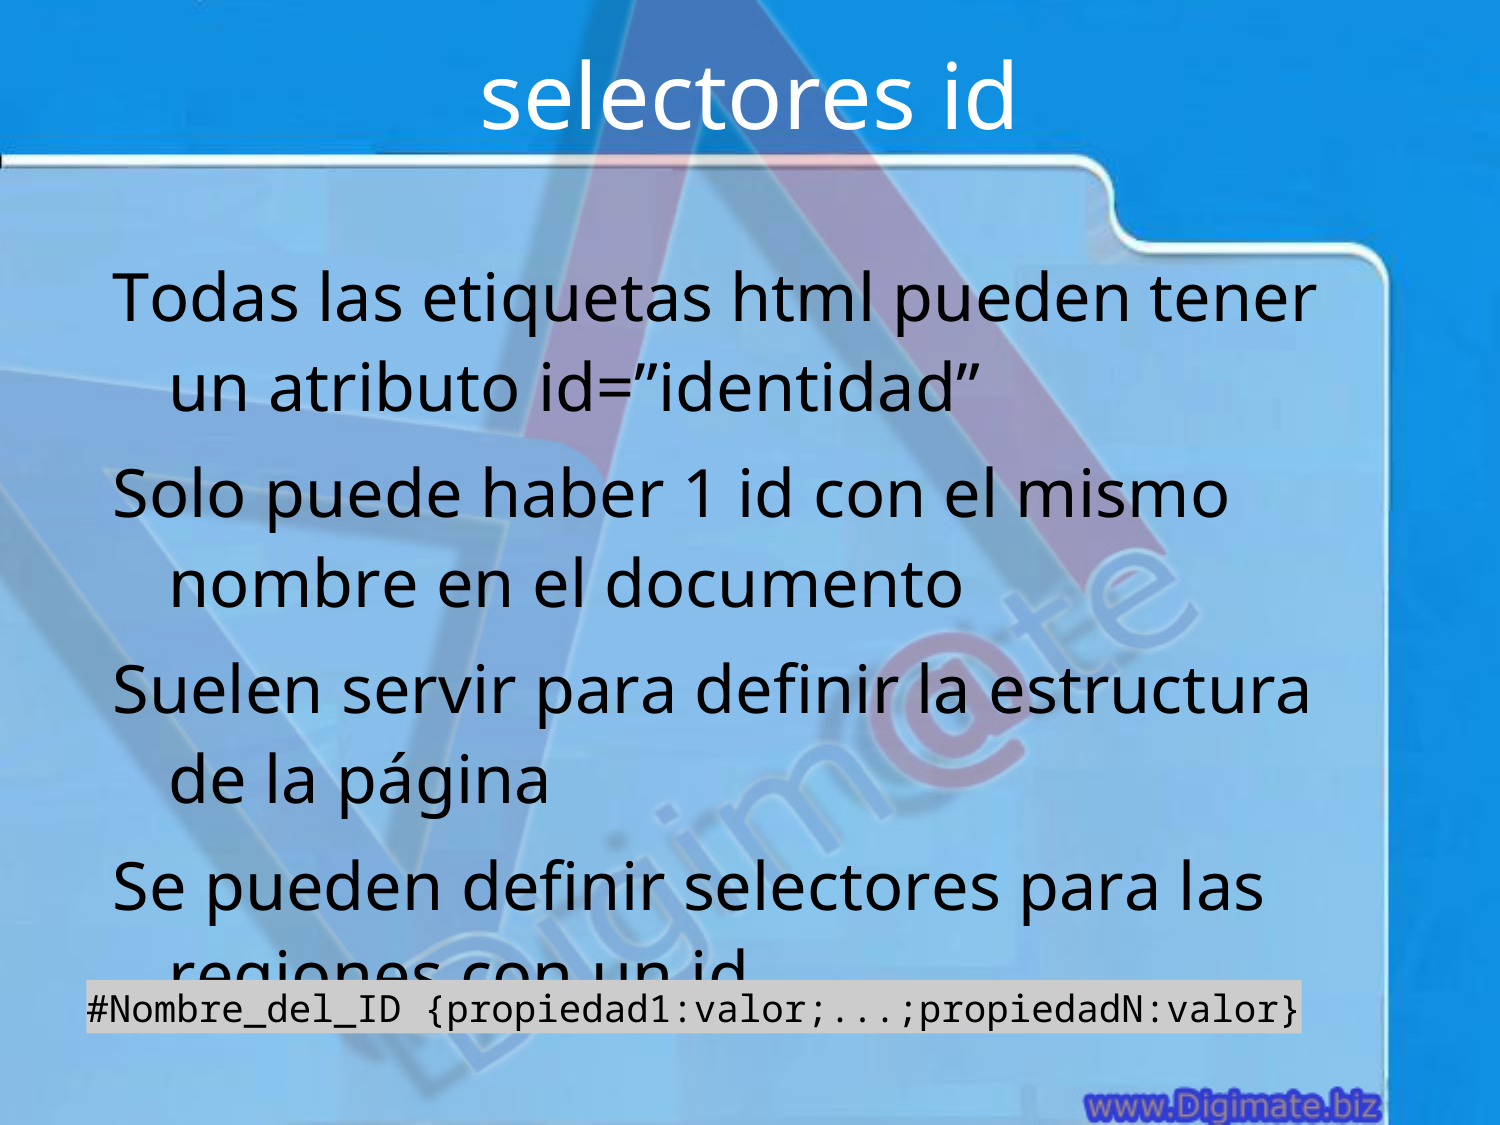

# selectores id
Todas las etiquetas html pueden tener un atributo id=”identidad”
Solo puede haber 1 id con el mismo nombre en el documento
Suelen servir para definir la estructura de la página
Se pueden definir selectores para las regiones con un id
#Nombre_del_ID {propiedad1:valor;...;propiedadN:valor}